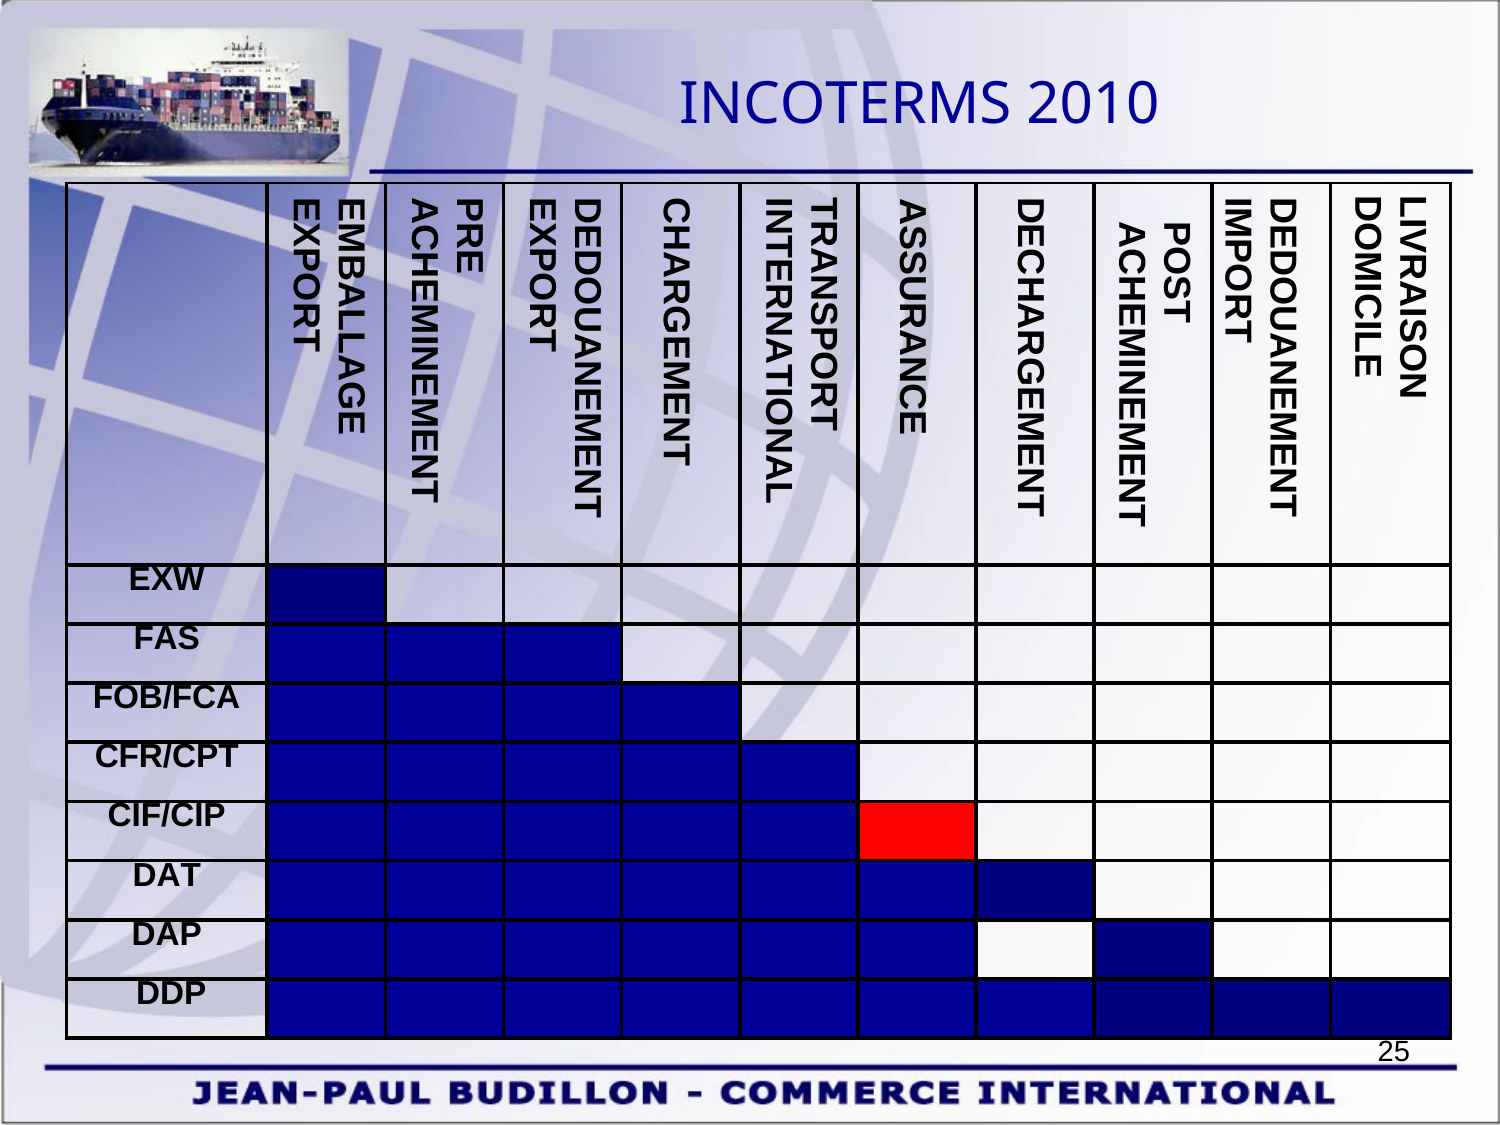

# INCOTERMS 2010
| | | | | | | | | | | |
| --- | --- | --- | --- | --- | --- | --- | --- | --- | --- | --- |
| EXW | | | | | | | | | | |
| FAS | | | | | | | | | | |
| FOB/FCA | | | | | | | | | | |
| CFR/CPT | | | | | | | | | | |
| CIF/CIP | | | | | | | | | | |
| DAT | | | | | | | | | | |
| DAP | | | | | | | | | | |
| DDP | | | | | | | | | | |
LIVRAISON
DOMICILE
ASSURANCE
PRE
ACHEMINEMENT
TRANSPORT
INTERNATIONAL
CHARGEMENT
DEDOUANEMENT
IMPORT
DEDOUANEMENT
EXPORT
EMBALLAGE EXPORT
POST
ACHEMINEMENT
DECHARGEMENT
25